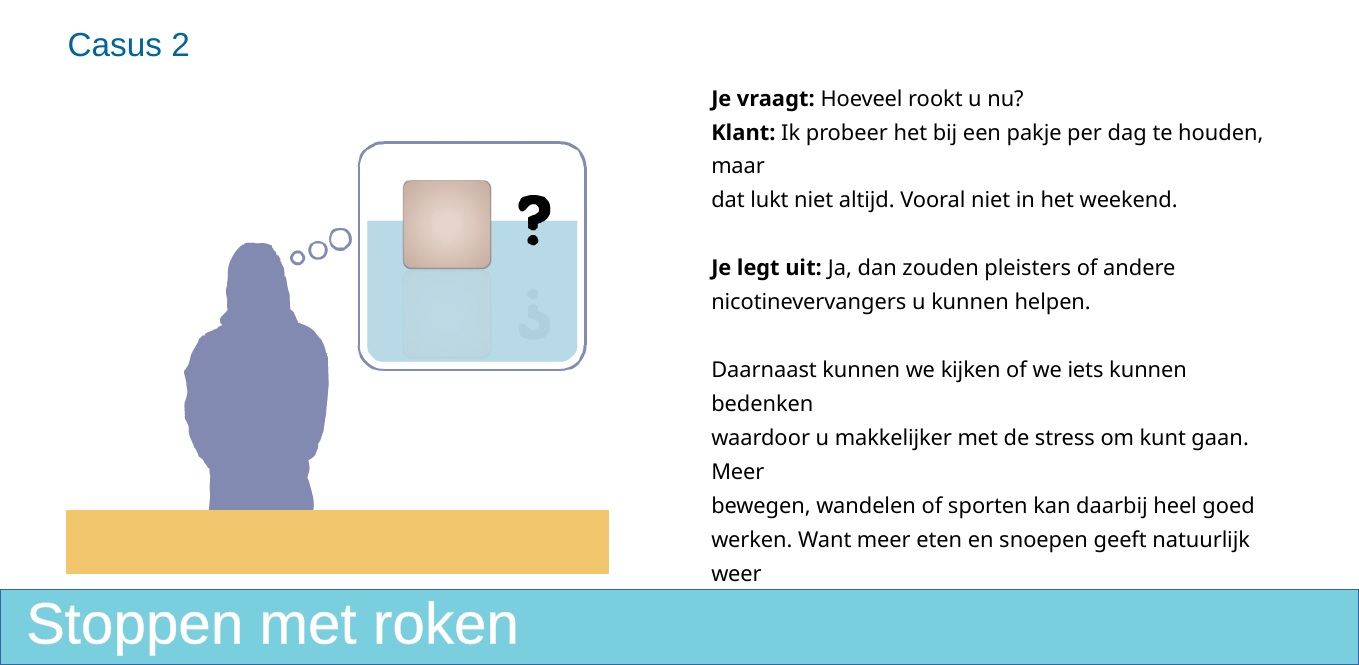

# Casus 2
Je vraagt: Hoeveel rookt u nu?
Klant: Ik probeer het bij een pakje per dag te houden, maar
dat lukt niet altijd. Vooral niet in het weekend.
Je legt uit: Ja, dan zouden pleisters of andere
nicotinevervangers u kunnen helpen.
Daarnaast kunnen we kijken of we iets kunnen bedenken
waardoor u makkelijker met de stress om kunt gaan. Meer
bewegen, wandelen of sporten kan daarbij heel goed
werken. Want meer eten en snoepen geeft natuurlijk weer
andere problemen.
Je vraagt: Gebruikt u medicijnen?
Klant: Nee hoor. Alleen vitamines en dan nu foliumzuur.
Stoppen met roken
september 2020